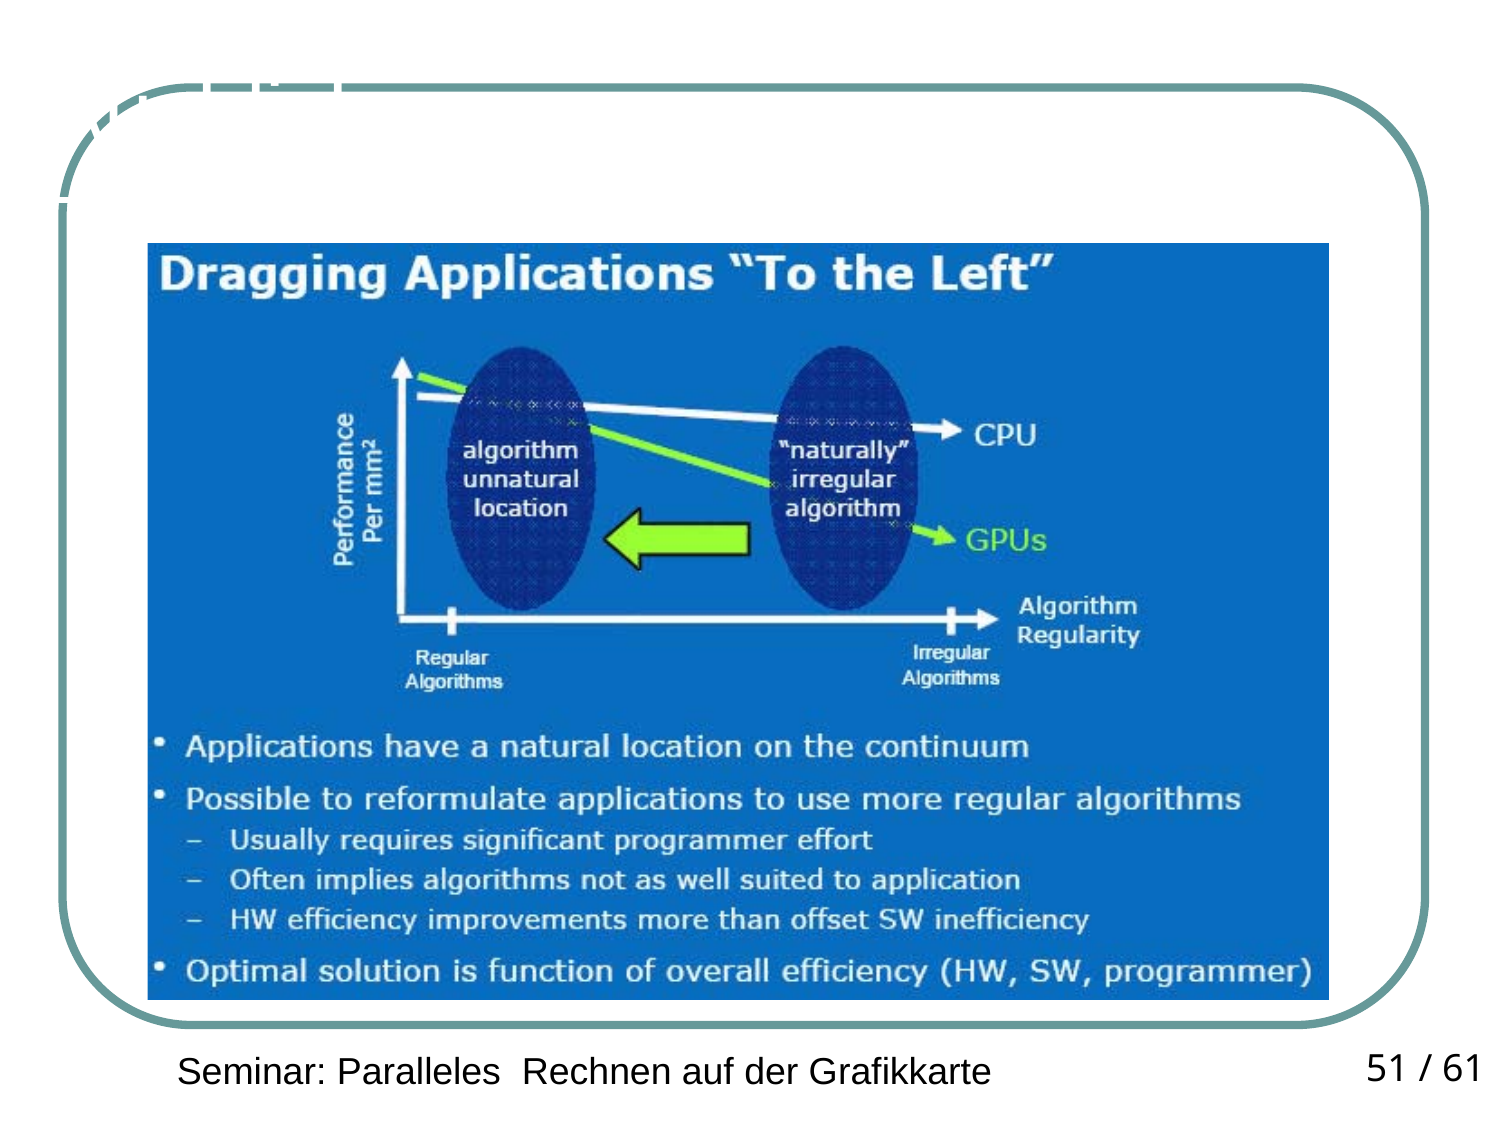

# Ausblick
Seminar: Paralleles Rechnen auf der Grafikkarte
51